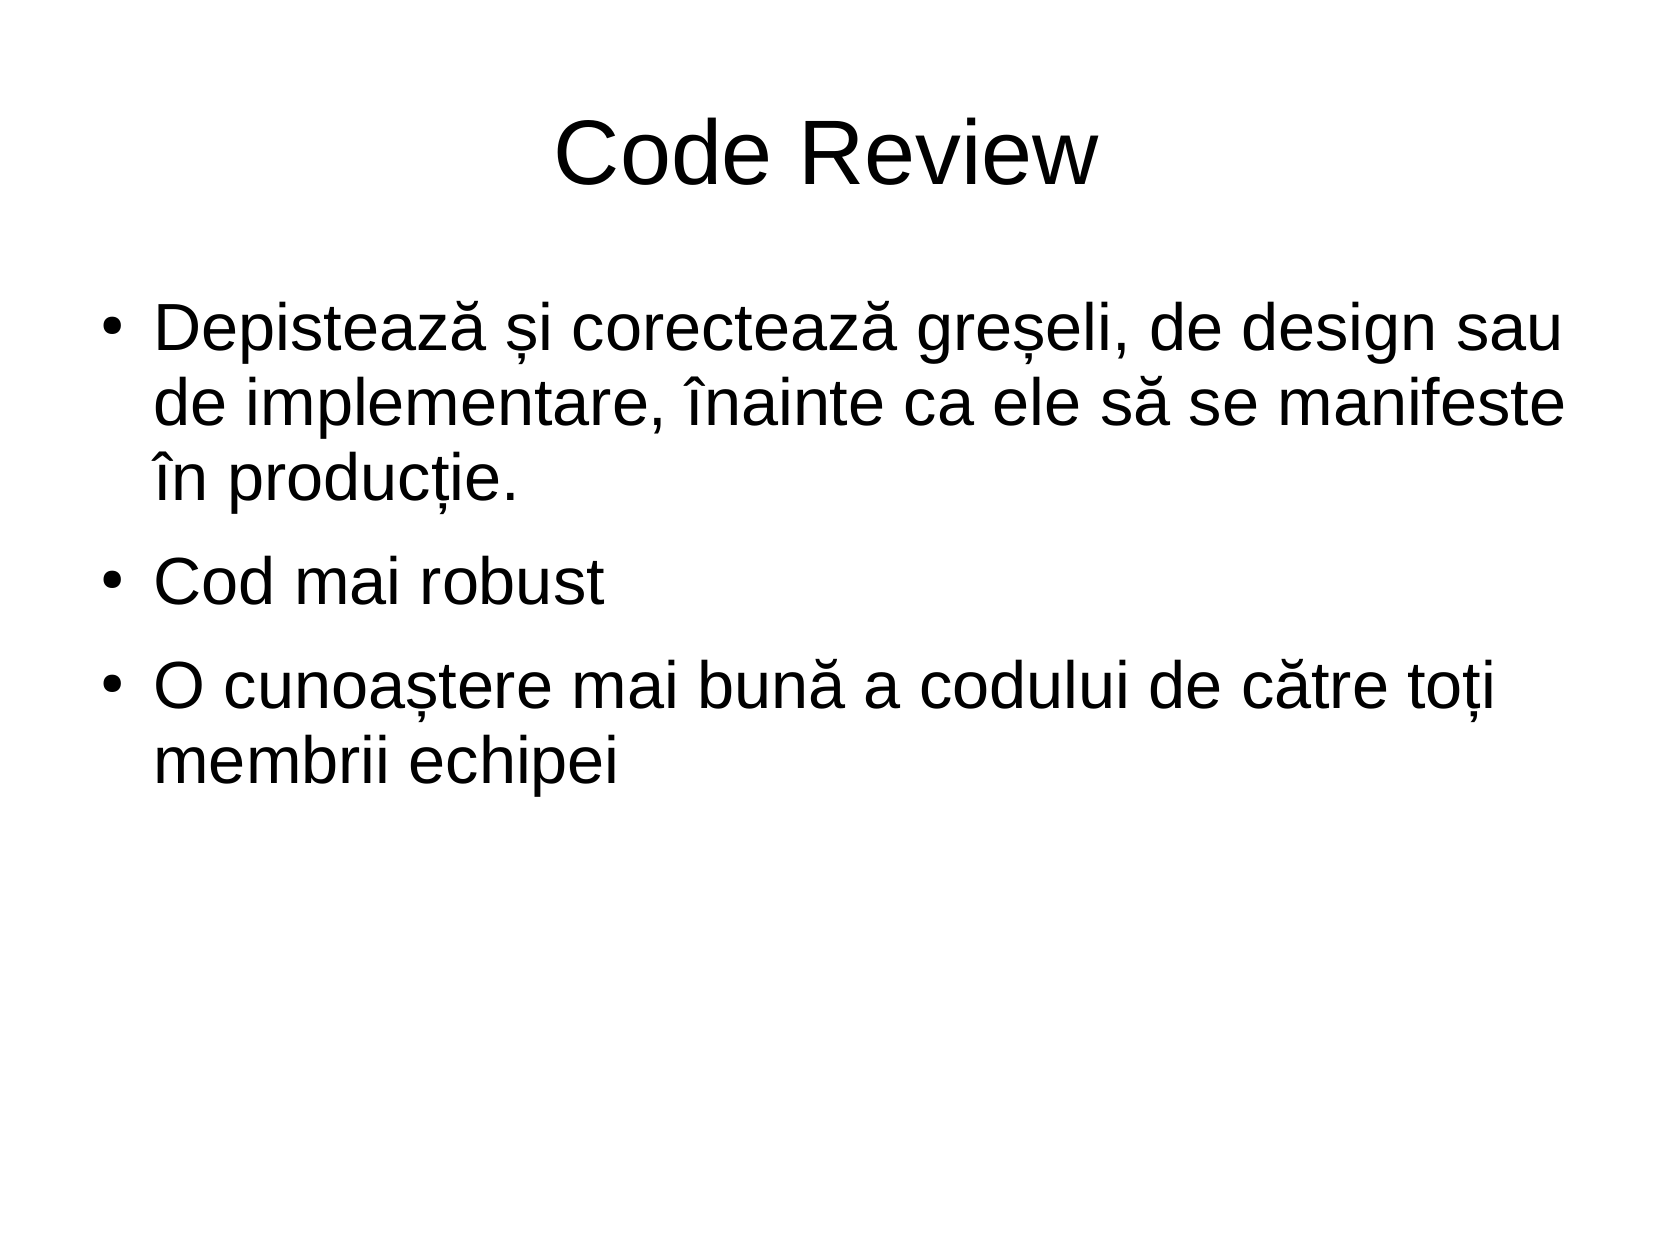

# Code Review
Depistează și corectează greșeli, de design sau de implementare, înainte ca ele să se manifeste în producție.
Cod mai robust
O cunoaștere mai bună a codului de către toți membrii echipei